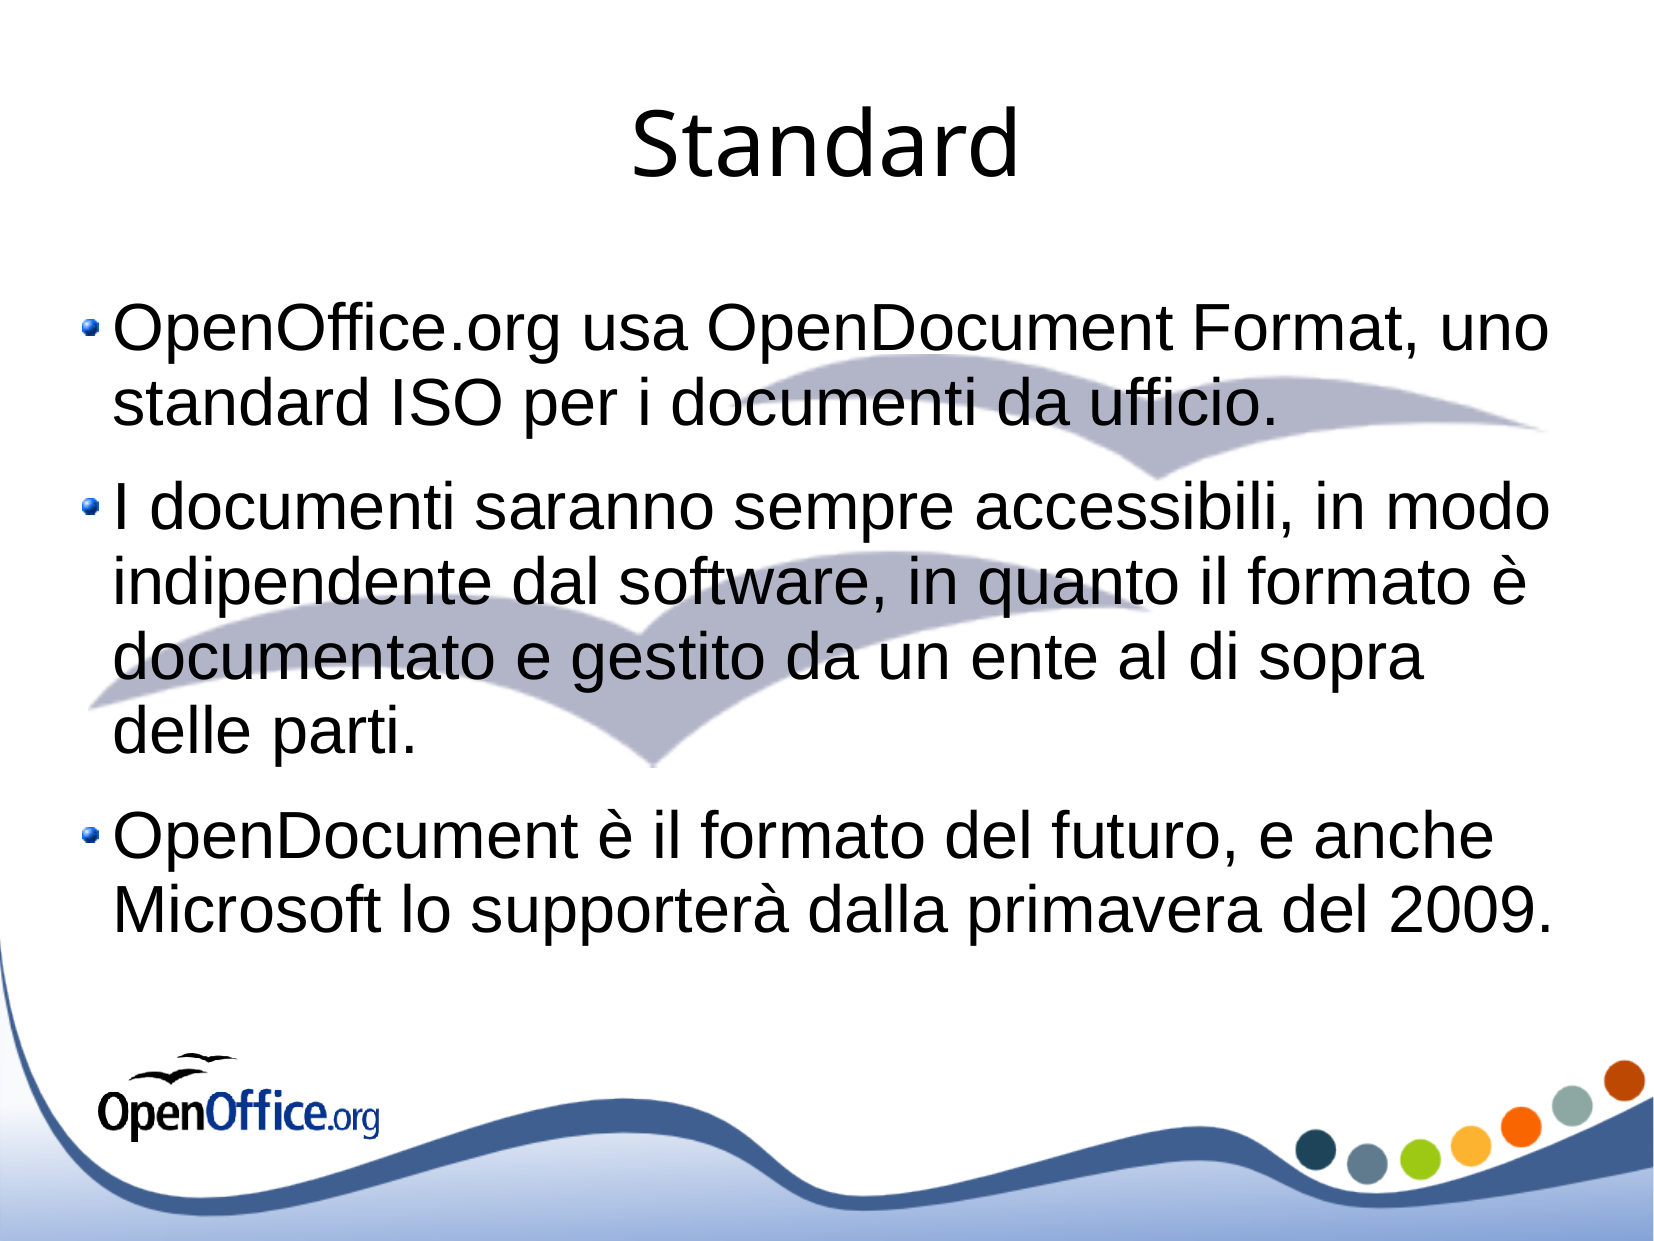

# Standard
OpenOffice.org usa OpenDocument Format, uno standard ISO per i documenti da ufficio.
I documenti saranno sempre accessibili, in modo indipendente dal software, in quanto il formato è documentato e gestito da un ente al di sopra delle parti.
OpenDocument è il formato del futuro, e anche Microsoft lo supporterà dalla primavera del 2009.